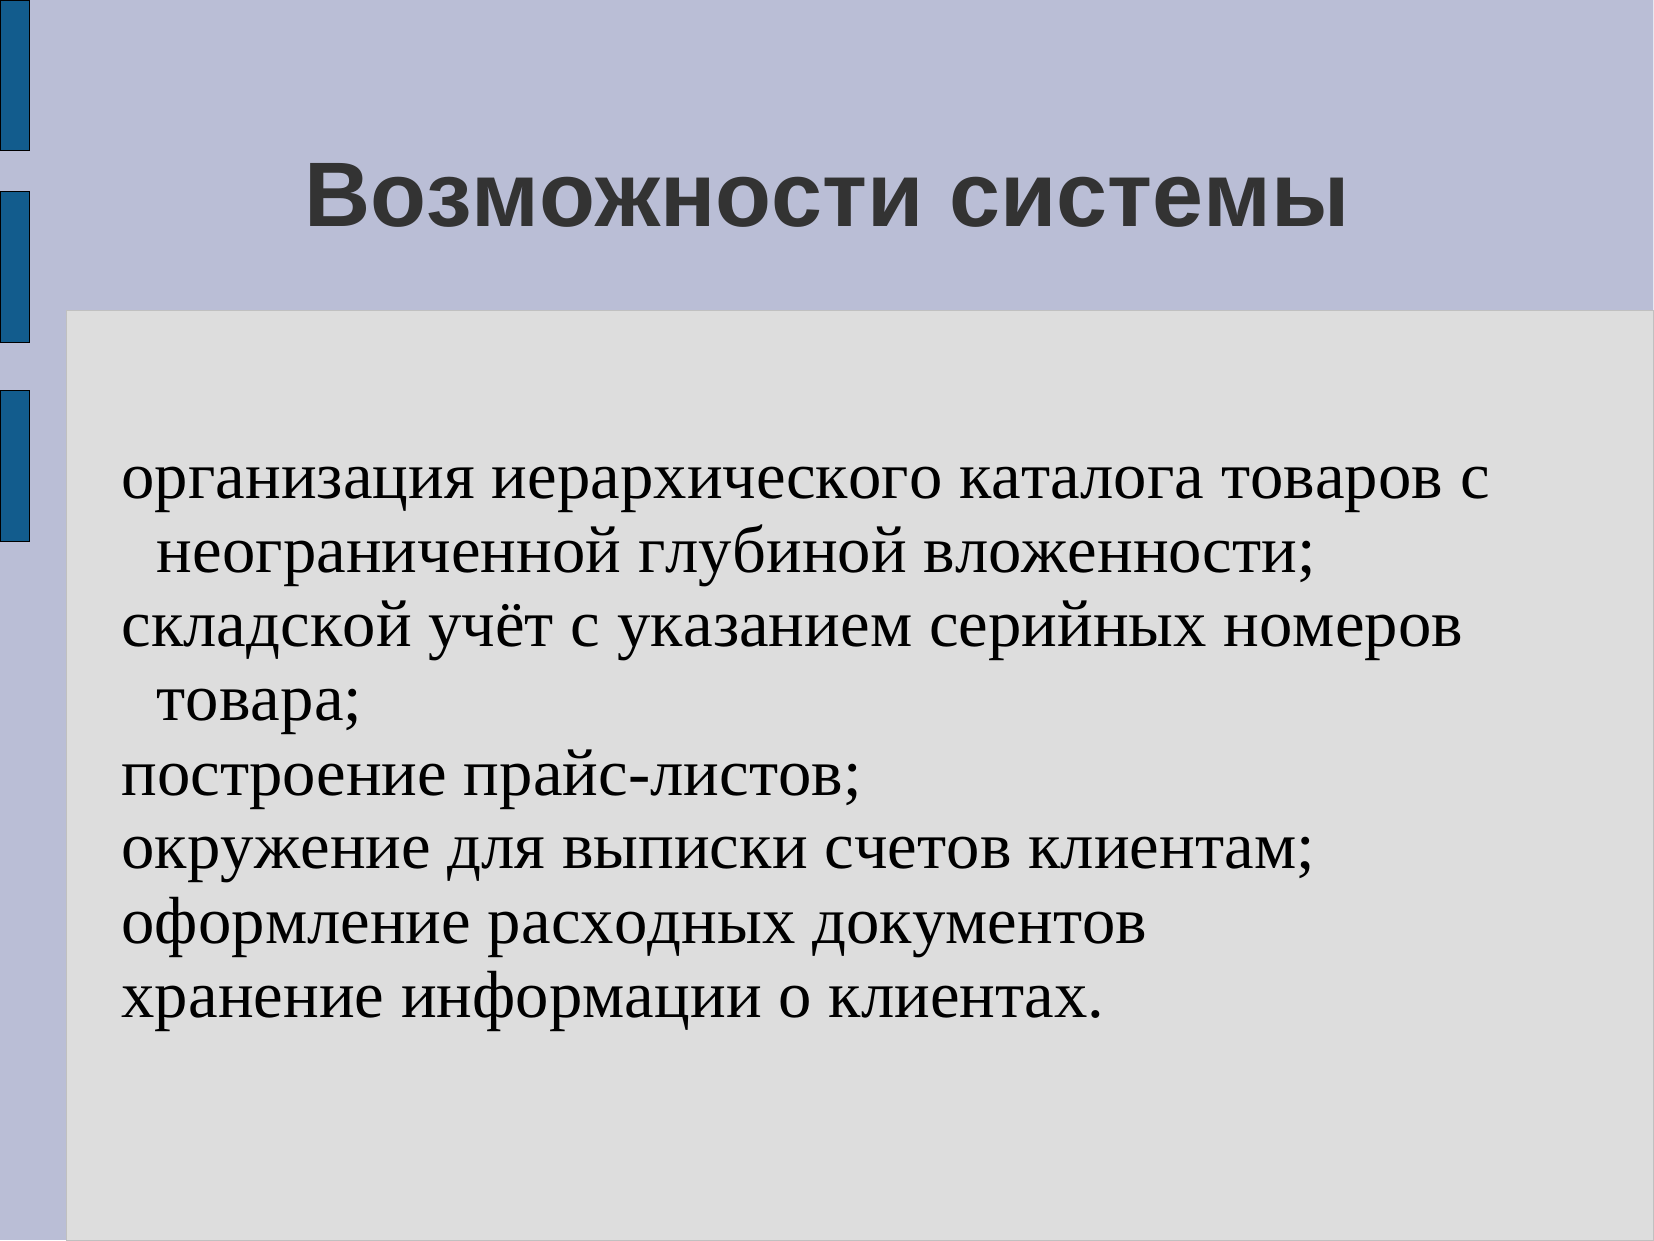

# Возможности системы
организация иерархического каталога товаров с неограниченной глубиной вложенности;
складской учёт с указанием серийных номеров товара;
построение прайс-листов;
окружение для выписки счетов клиентам;
оформление расходных документов
хранение информации о клиентах.